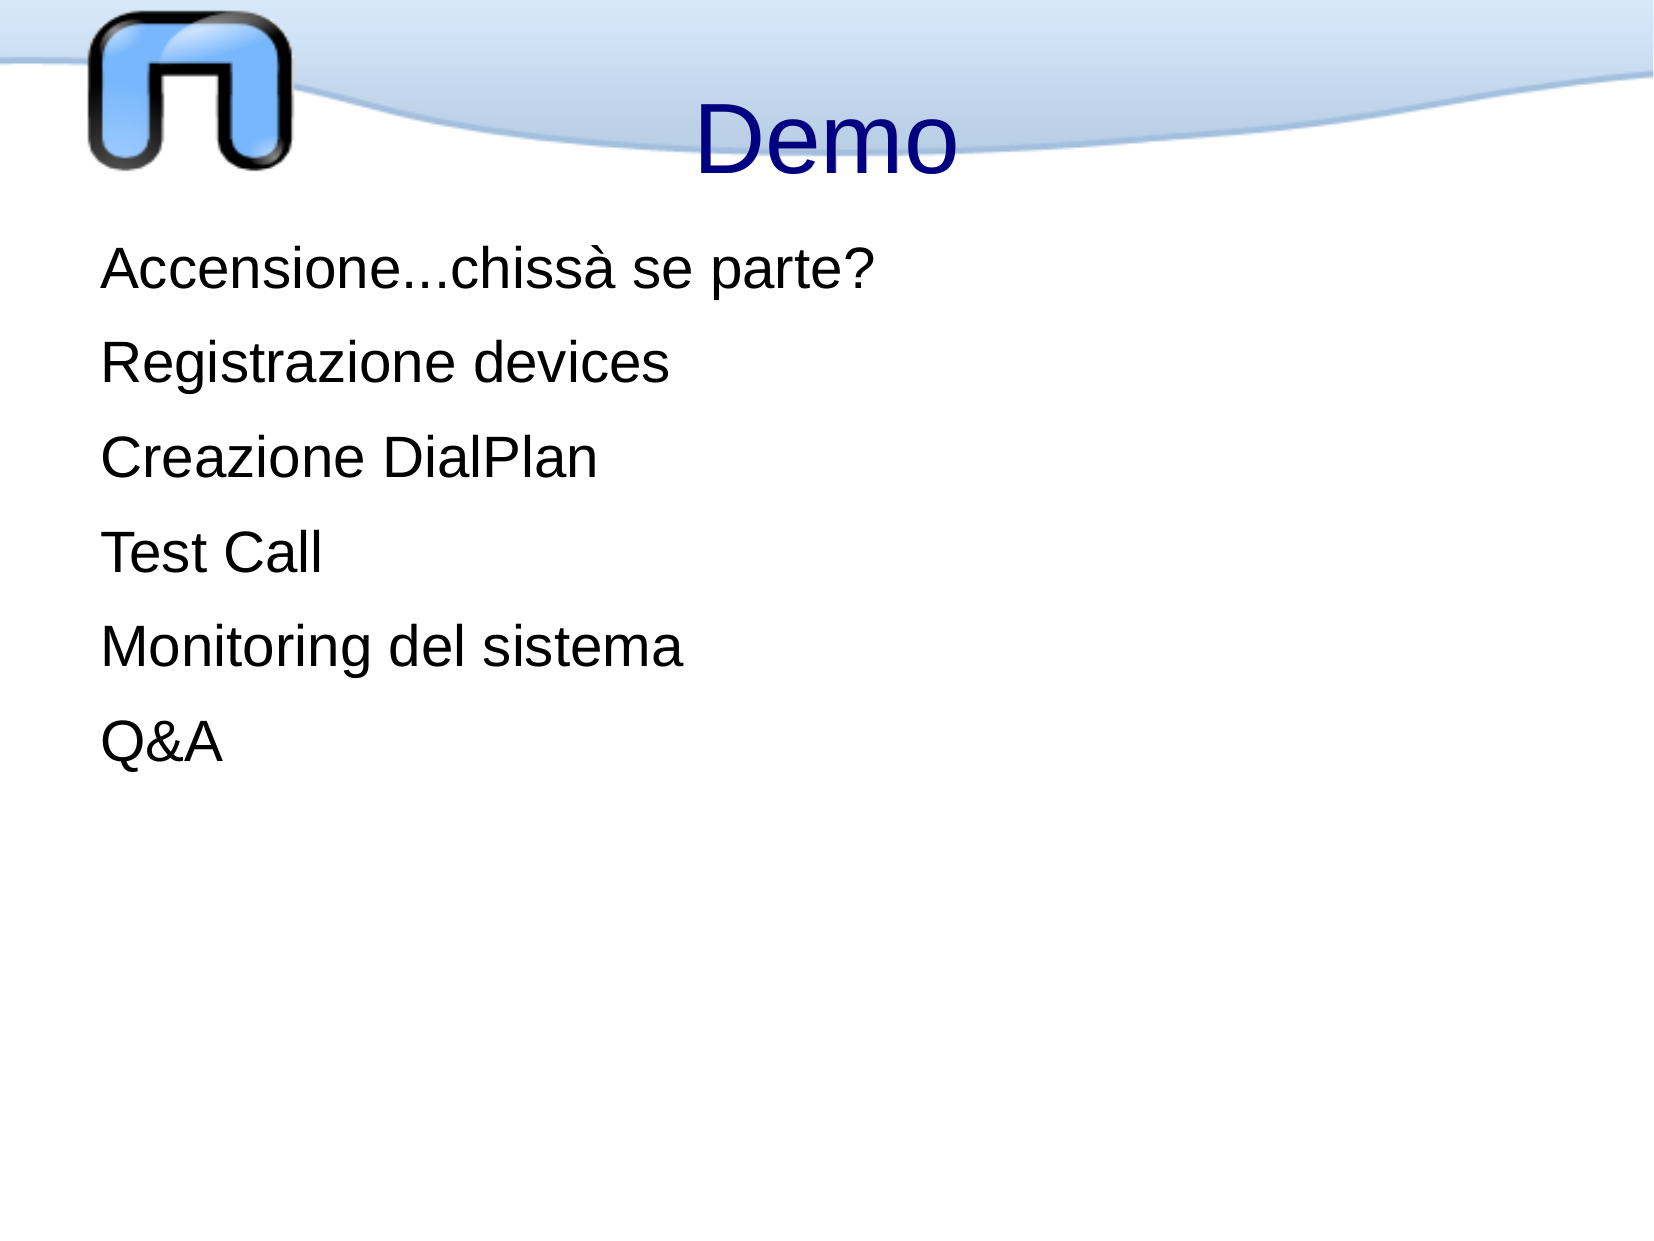

# Demo
Accensione...chissà se parte?
Registrazione devices
Creazione DialPlan
Test Call
Monitoring del sistema
Q&A